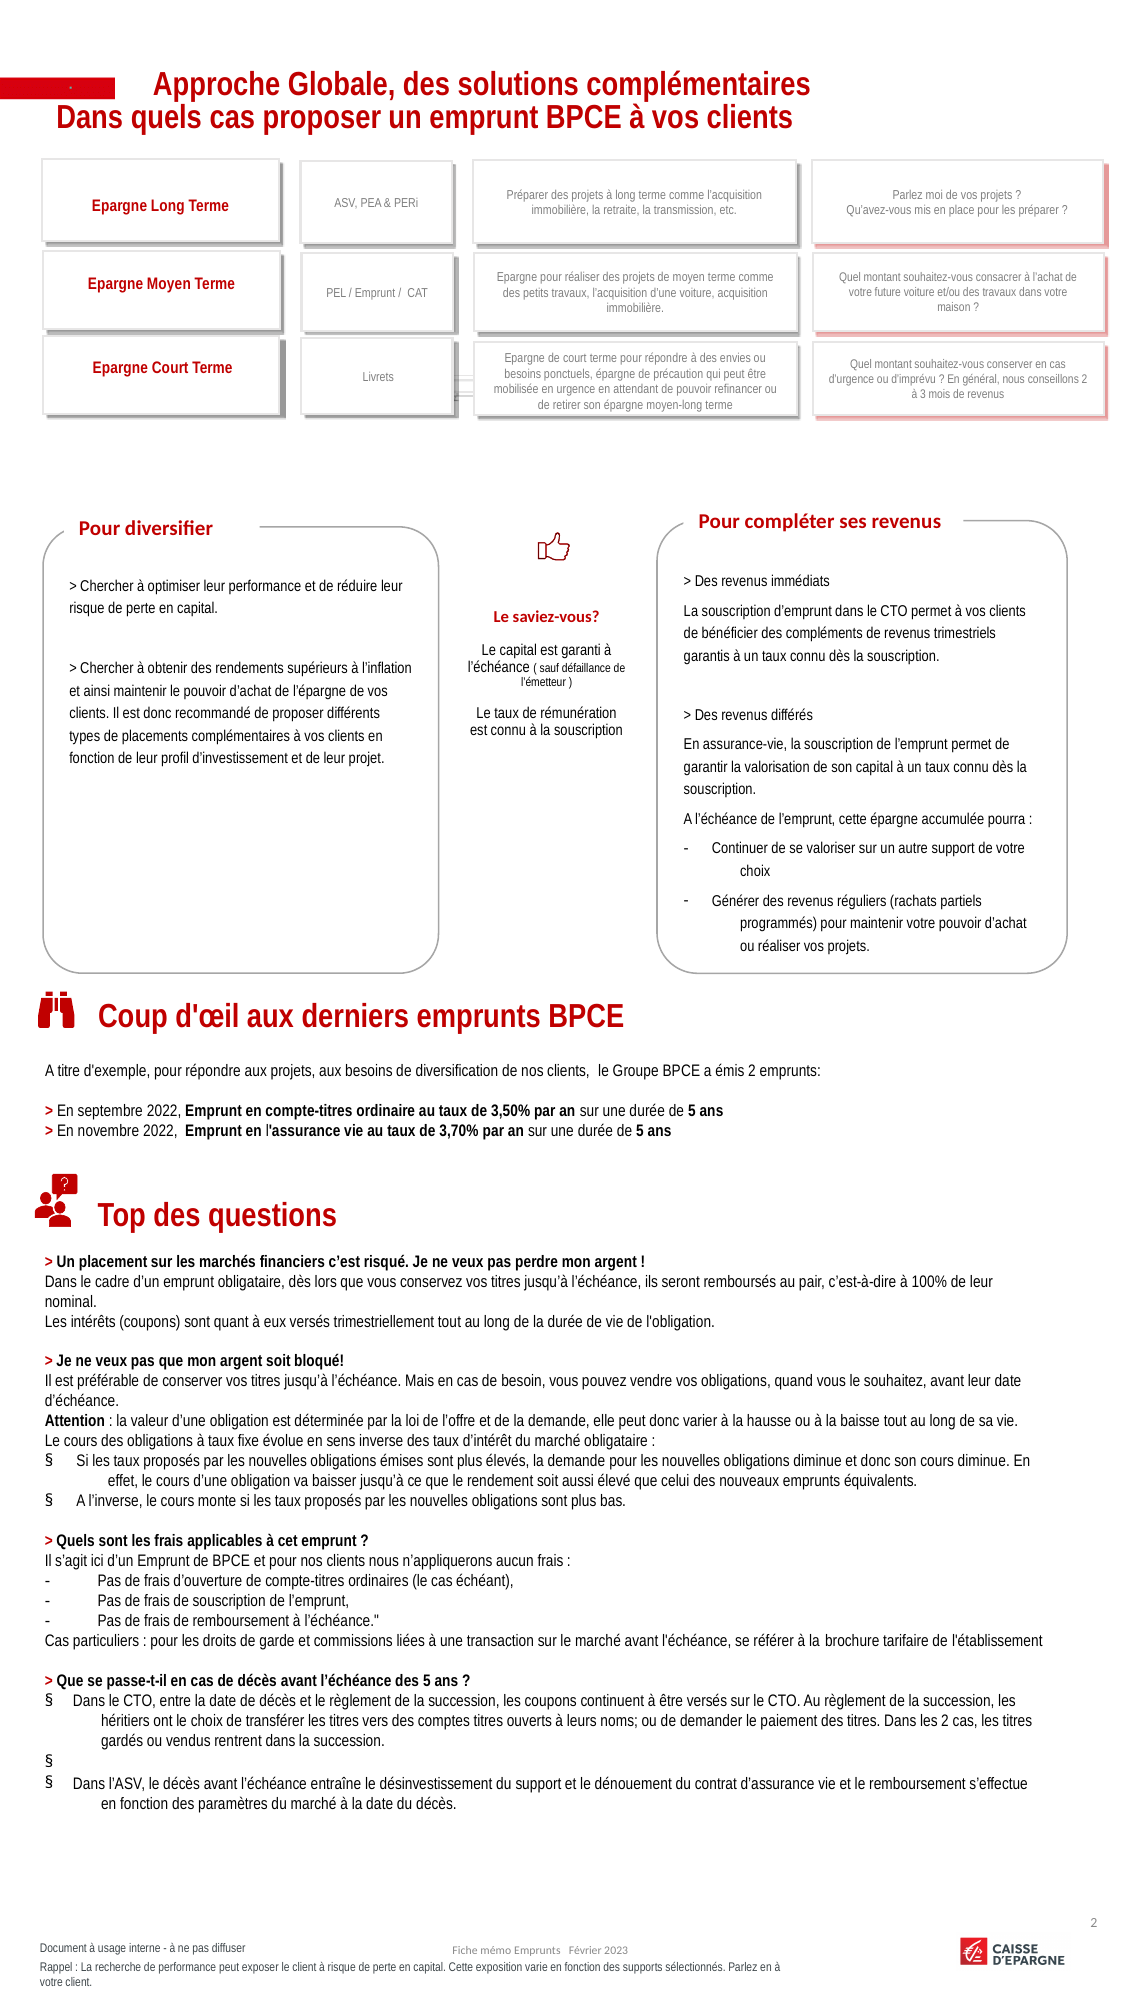

Approche Globale, des solutions complémentaires
# Dans quels cas proposer un emprunt BPCE à vos clients
Epargne Long Terme
Préparer des projets à long terme comme l’acquisition immobilière, la retraite, la transmission, etc.
Parlez moi de vos projets ?
Qu’avez-vous mis en place pour les préparer ?
ASV, PEA & PERi
Epargne Moyen Terme
Quel montant souhaitez-vous consacrer à l’achat de votre future voiture et/ou des travaux dans votre maison ?
Epargne pour réaliser des projets de moyen terme comme des petits travaux, l’acquisition d’une voiture, acquisition immobilière.
PEL / Emprunt / CAT
 Epargne Court Terme
 Livrets
Quel montant souhaitez-vous conserver en cas d’urgence ou d’imprévu ? En général, nous conseillons 2 à 3 mois de revenus
Epargne de court terme pour répondre à des envies ou besoins ponctuels, épargne de précaution qui peut être mobilisée en urgence en attendant de pouvoir refinancer ou de retirer son épargne moyen-long terme
Pour compléter ses revenus
Pour diversifier
> Des revenus immédiats
La souscription d’emprunt dans le CTO permet à vos clients de bénéficier des compléments de revenus trimestriels garantis à un taux connu dès la souscription.
> Des revenus différés
En assurance-vie, la souscription de l’emprunt permet de garantir la valorisation de son capital à un taux connu dès la souscription.
A l’échéance de l’emprunt, cette épargne accumulée pourra :
Continuer de se valoriser sur un autre support de votre choix
Générer des revenus réguliers (rachats partiels programmés) pour maintenir votre pouvoir d’achat ou réaliser vos projets.
> Chercher à optimiser leur performance et de réduire leur risque de perte en capital.
> Chercher à obtenir des rendements supérieurs à l’inflation et ainsi maintenir le pouvoir d’achat de l’épargne de vos clients. Il est donc recommandé de proposer différents types de placements complémentaires à vos clients en fonction de leur profil d’investissement et de leur projet.
Le saviez-vous?
Le capital est garanti à l’échéance ( sauf défaillance de l’émetteur )
Le taux de rémunération est connu à la souscription
Coup d'œil aux derniers emprunts BPCE
A titre d'exemple, pour répondre aux projets, aux besoins de diversification de nos clients,  le Groupe BPCE a émis 2 emprunts:
> En septembre 2022, Emprunt en compte-titres ordinaire au taux de 3,50% par an sur une durée de 5 ans
> En novembre 2022,  Emprunt en l'assurance vie au taux de 3,70% par an sur une durée de 5 ans
Top des questions
> Un placement sur les marchés financiers c’est risqué. Je ne veux pas perdre mon argent !
Dans le cadre d’un emprunt obligataire, dès lors que vous conservez vos titres jusqu’à l’échéance, ils seront remboursés au pair, c’est-à-dire à 100% de leur nominal.
Les intérêts (coupons) sont quant à eux versés trimestriellement tout au long de la durée de vie de l'obligation.
​
> Je ne veux pas que mon argent soit bloqué!
Il est préférable de conserver vos titres jusqu’à l’échéance. Mais en cas de besoin, vous pouvez vendre vos obligations, quand vous le souhaitez, avant leur date d’échéance.
Attention : la valeur d’une obligation est déterminée par la loi de l’offre et de la demande, elle peut donc varier à la hausse ou à la baisse tout au long de sa vie.
Le cours des obligations à taux fixe évolue en sens inverse des taux d’intérêt du marché obligataire :
Si les taux proposés par les nouvelles obligations émises sont plus élevés, la demande pour les nouvelles obligations diminue et donc son cours diminue. En effet, le cours d’une obligation va baisser jusqu’à ce que le rendement soit aussi élevé que celui des nouveaux emprunts équivalents.
A l’inverse, le cours monte si les taux proposés par les nouvelles obligations sont plus bas.
> Quels sont les frais applicables à cet emprunt ?
Il s’agit ici d’un Emprunt de BPCE et pour nos clients nous n’appliquerons aucun frais :
Pas de frais d’ouverture de compte-titres ordinaires (le cas échéant),
Pas de frais de souscription de l’emprunt,
Pas de frais de remboursement à l’échéance."
Cas particuliers : pour les droits de garde et commissions liées à une transaction sur le marché avant l'échéance, se référer à la brochure tarifaire de l'établissement
> Que se passe-t-il en cas de décès avant l’échéance des 5 ans ?
Dans le CTO, entre la date de décès et le règlement de la succession, les coupons continuent à être versés sur le CTO. Au règlement de la succession, les héritiers ont le choix de transférer les titres vers des comptes titres ouverts à leurs noms; ou de demander le paiement des titres. Dans les 2 cas, les titres gardés ou vendus rentrent dans la succession.
Dans l’ASV, le décès avant l’échéance entraîne le désinvestissement du support et le dénouement du contrat d’assurance vie et le remboursement s’effectue en fonction des paramètres du marché à la date du décès.
Document à usage interne - à ne pas diffuser​
Fiche mémo Emprunts Février 2023
Rappel : La recherche de performance peut exposer le client à risque de perte en capital. Cette exposition varie en fonction des supports sélectionnés. Parlez en à votre client.